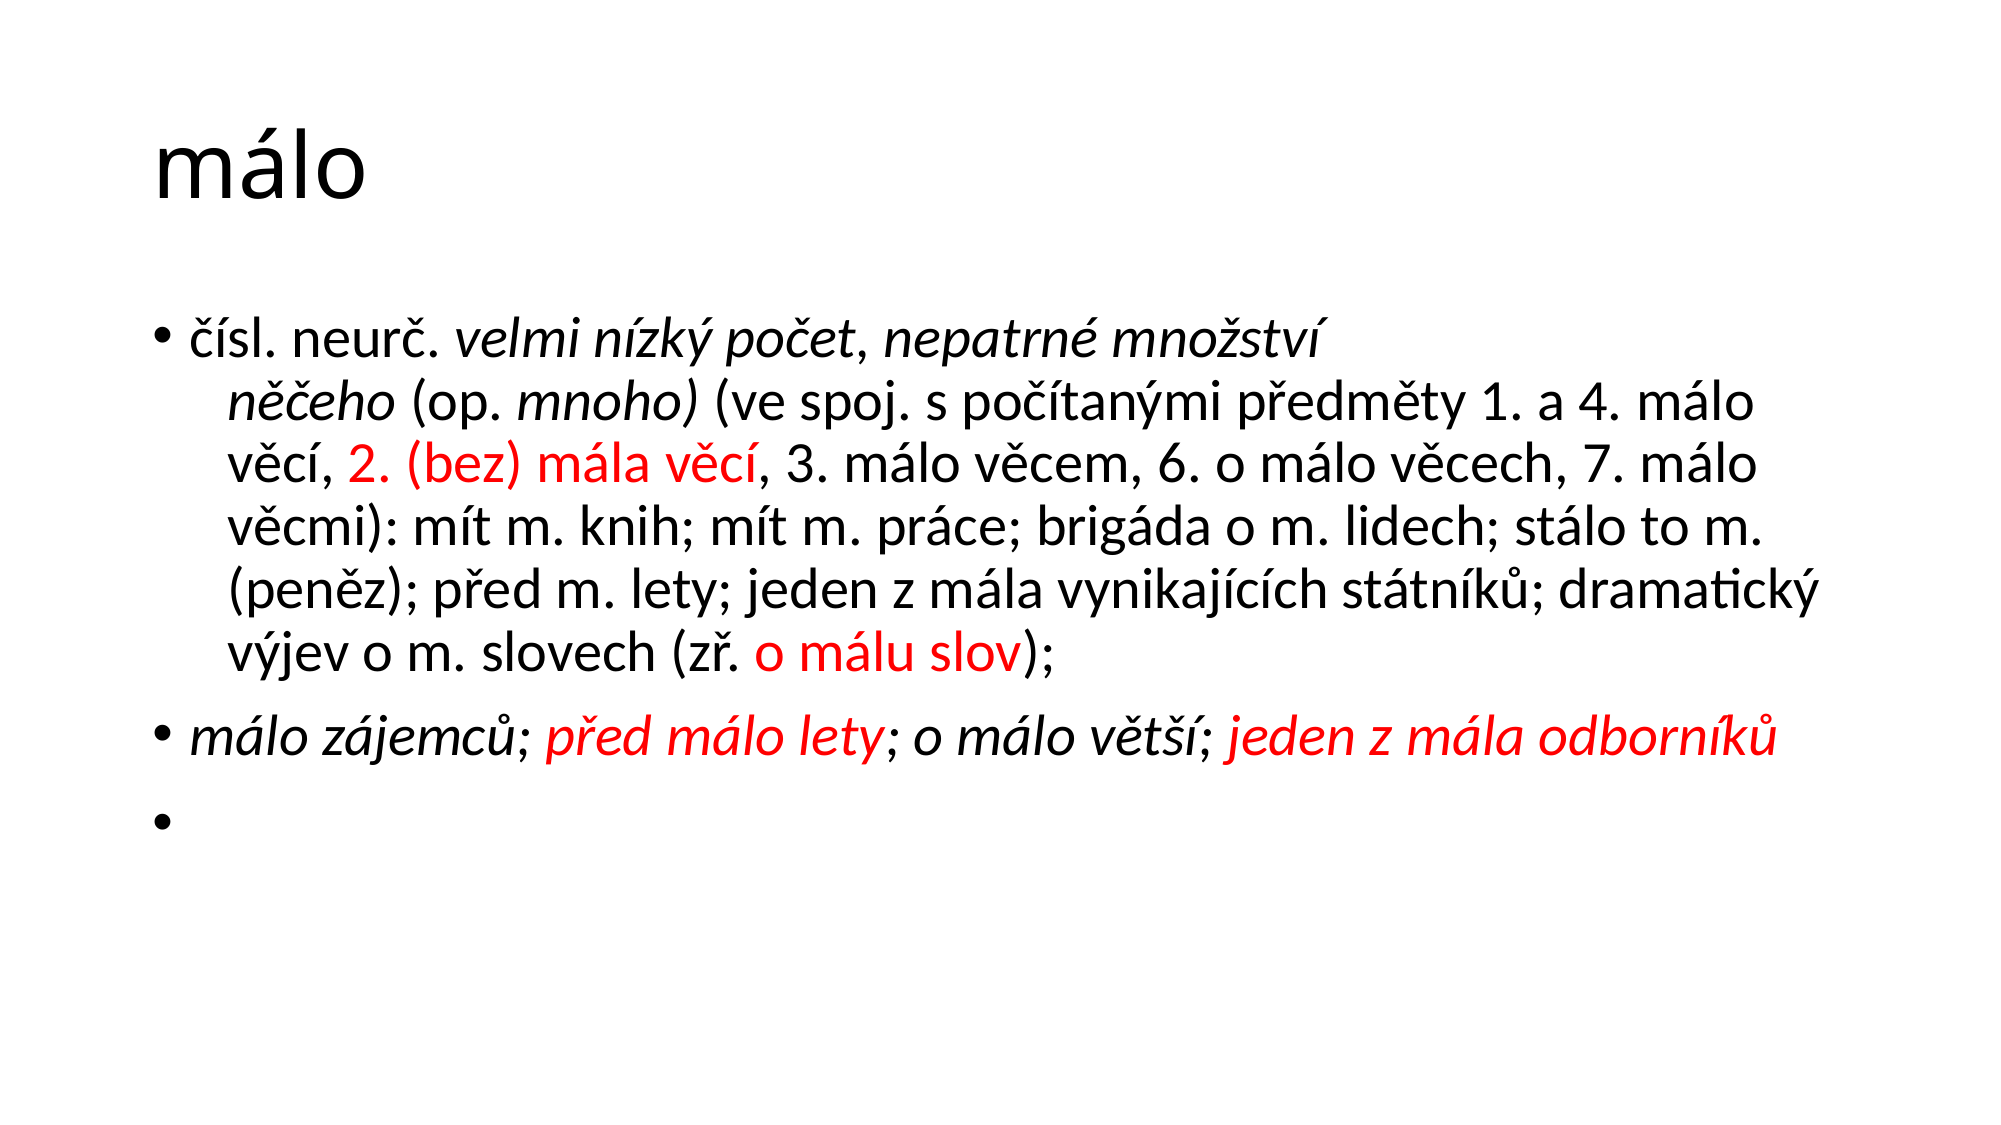

# málo
čísl. neurč. velmi nízký počet, nepatrné množství něčeho (op. mnoho) (ve spoj. s počítanými předměty 1. a 4. málo věcí, 2. (bez) mála věcí, 3. málo věcem, 6. o málo věcech, 7. málo věcmi): mít m. knih; mít m. práce; brigáda o m. lidech; stálo to m. (peněz); před m. lety; jeden z mála vynikajících státníků; dramatický výjev o m. slovech (zř. o málu slov);
málo zájemců; před málo lety; o málo větší; jeden z mála odborníků